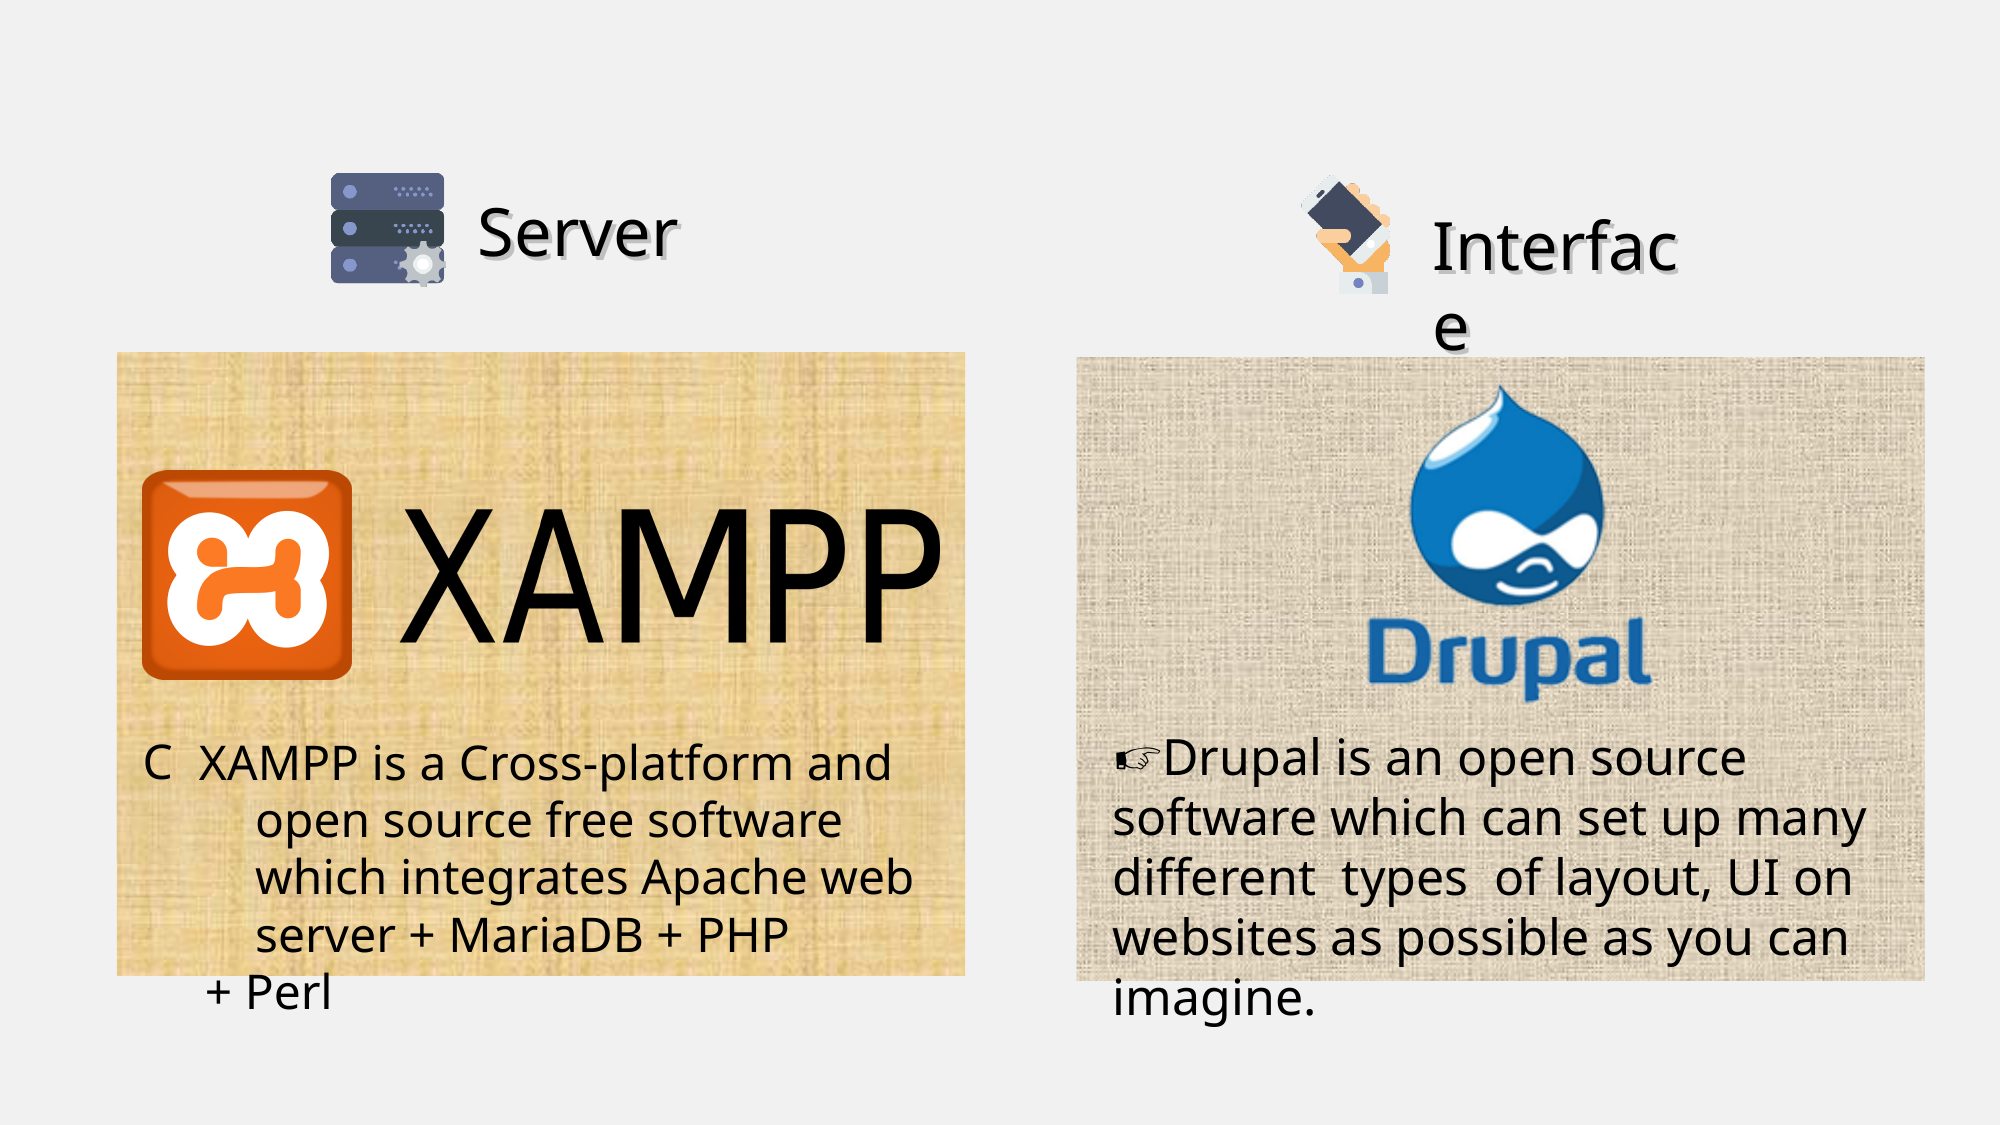

Server
Interface
Drupal is an open source software which can set up many different types of layout, UI on websites as possible as you can imagine.
XAMPP is a Cross-platform and open source free software which integrates Apache web server + MariaDB + PHP
 + Perl